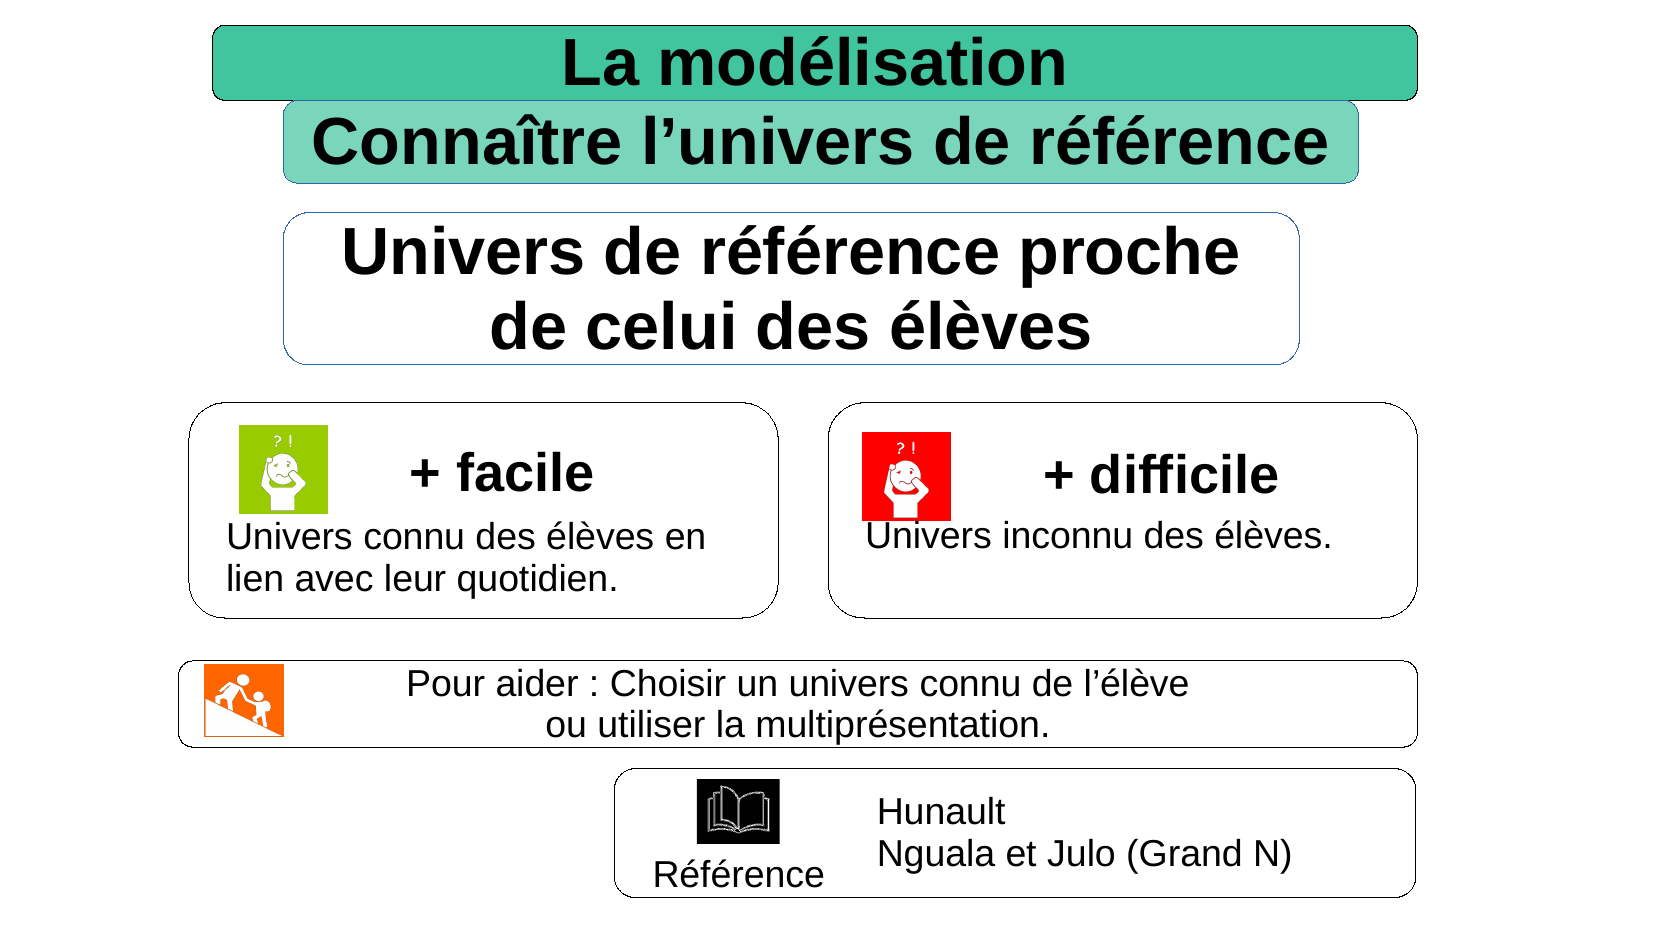

La modélisation
Connaître l’univers de référence
Univers de référence proche
de celui des élèves
+ facile
+ difficile
Univers inconnu des élèves.
Univers connu des élèves en lien avec leur quotidien.
Pour aider : Choisir un univers connu de l’élève
ou utiliser la multiprésentation.
Hunault
Nguala et Julo (Grand N)
Référence